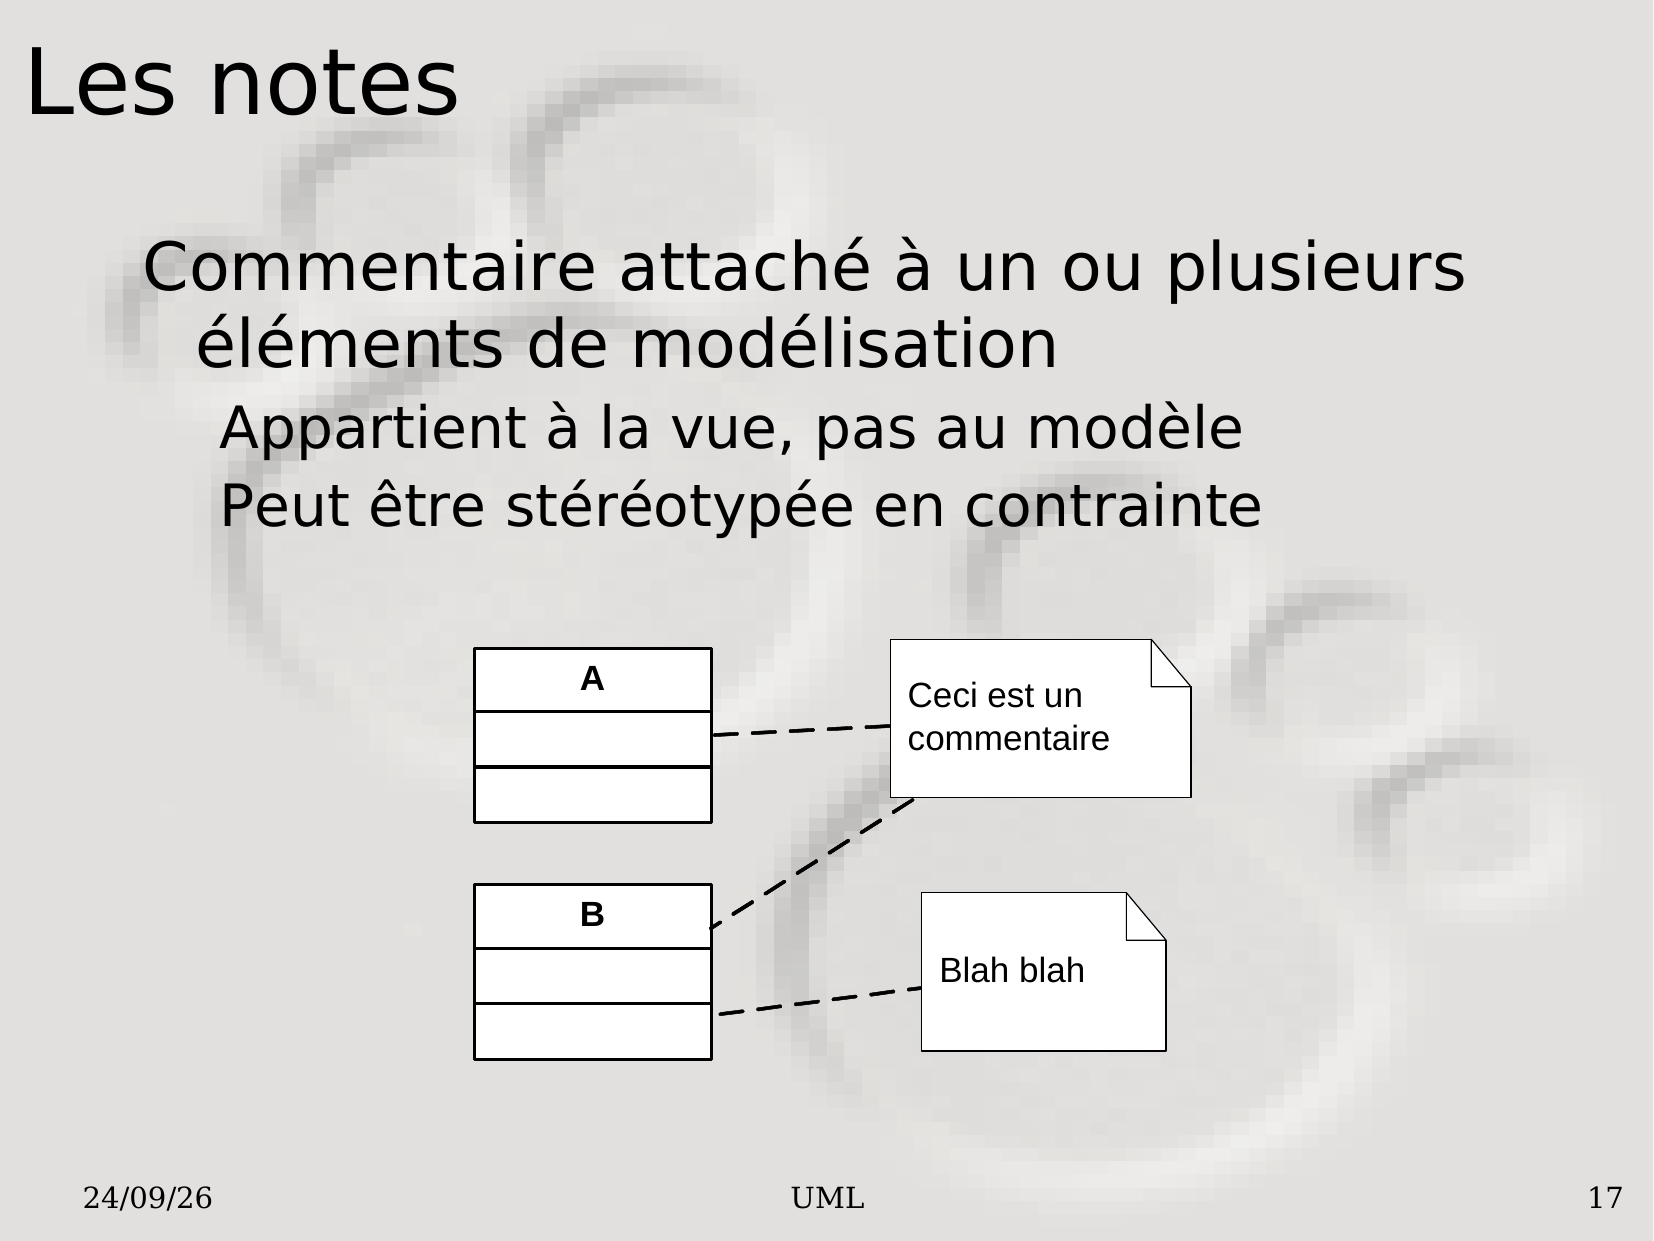

# Les notes
Commentaire attaché à un ou plusieurs éléments de modélisation
Appartient à la vue, pas au modèle
Peut être stéréotypée en contrainte
UML
17